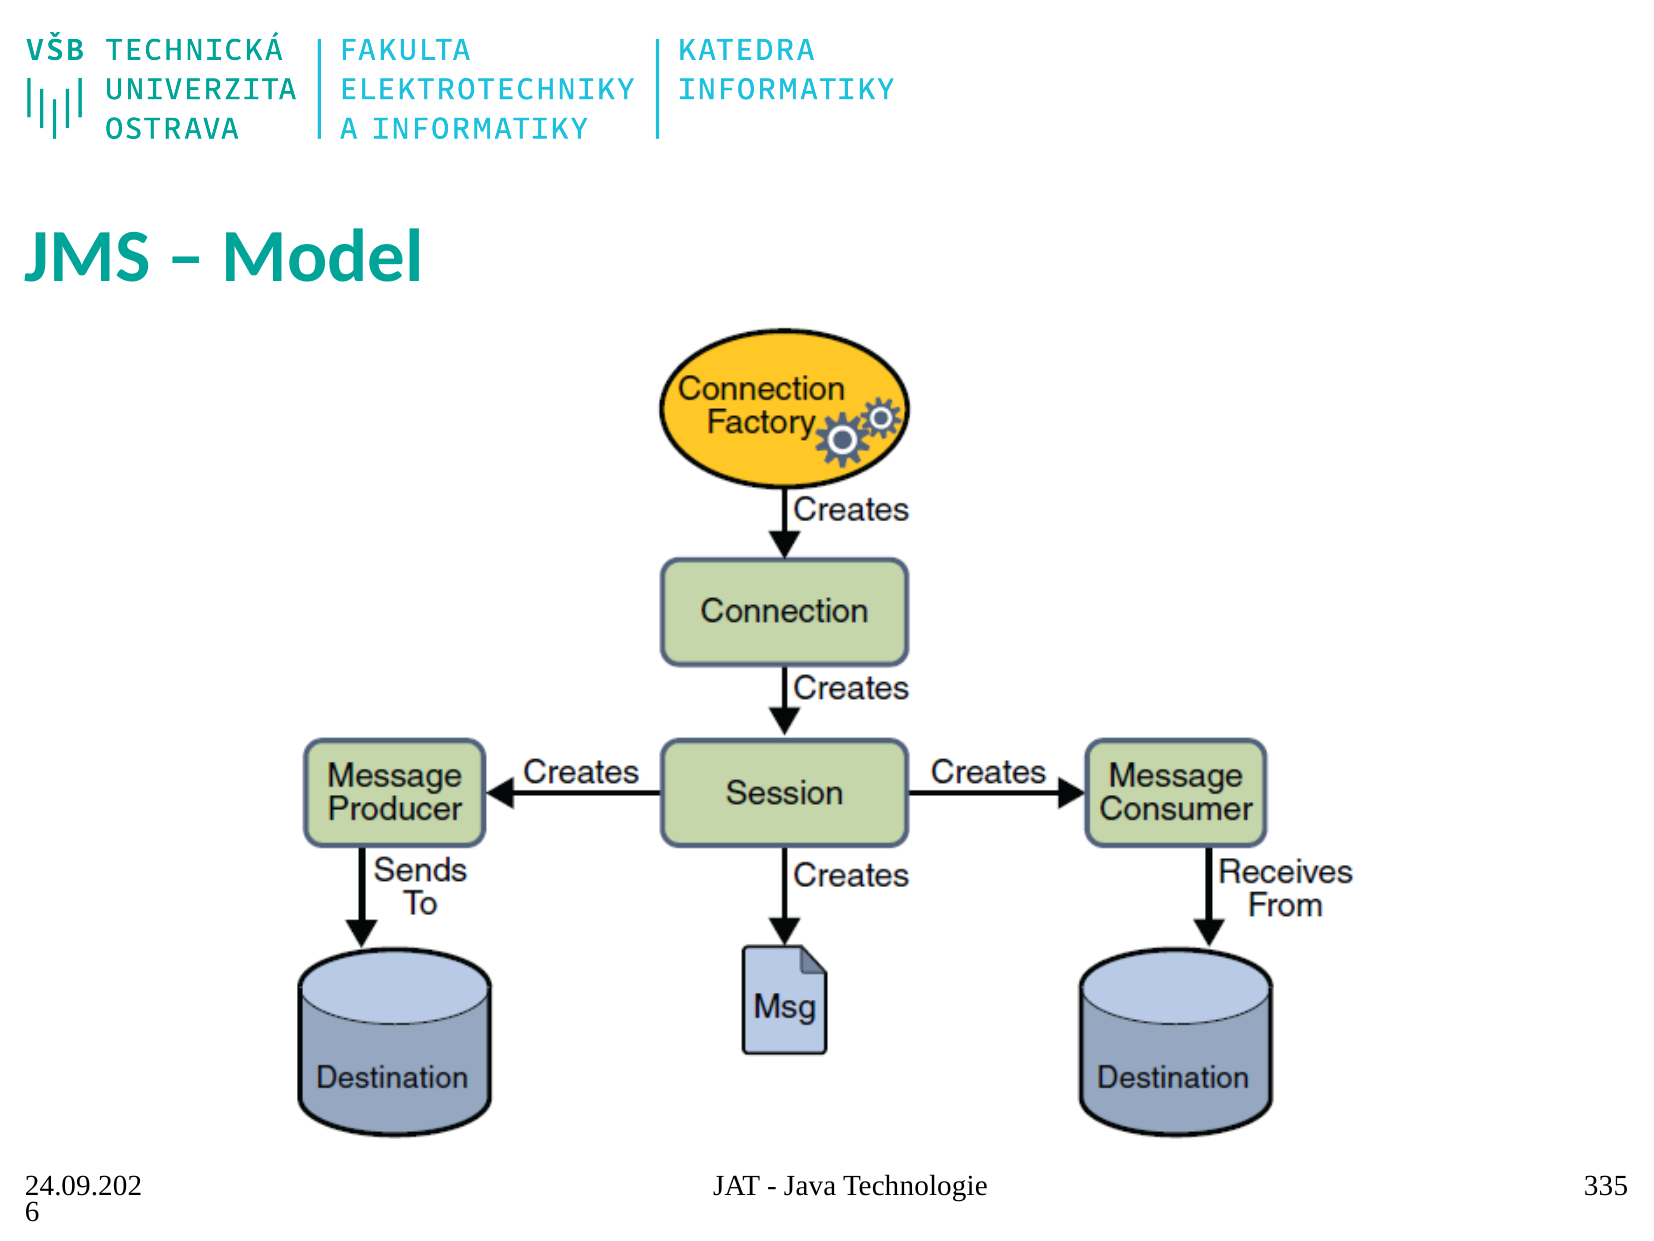

# JMS – Model
JAT - Java Technologie
335